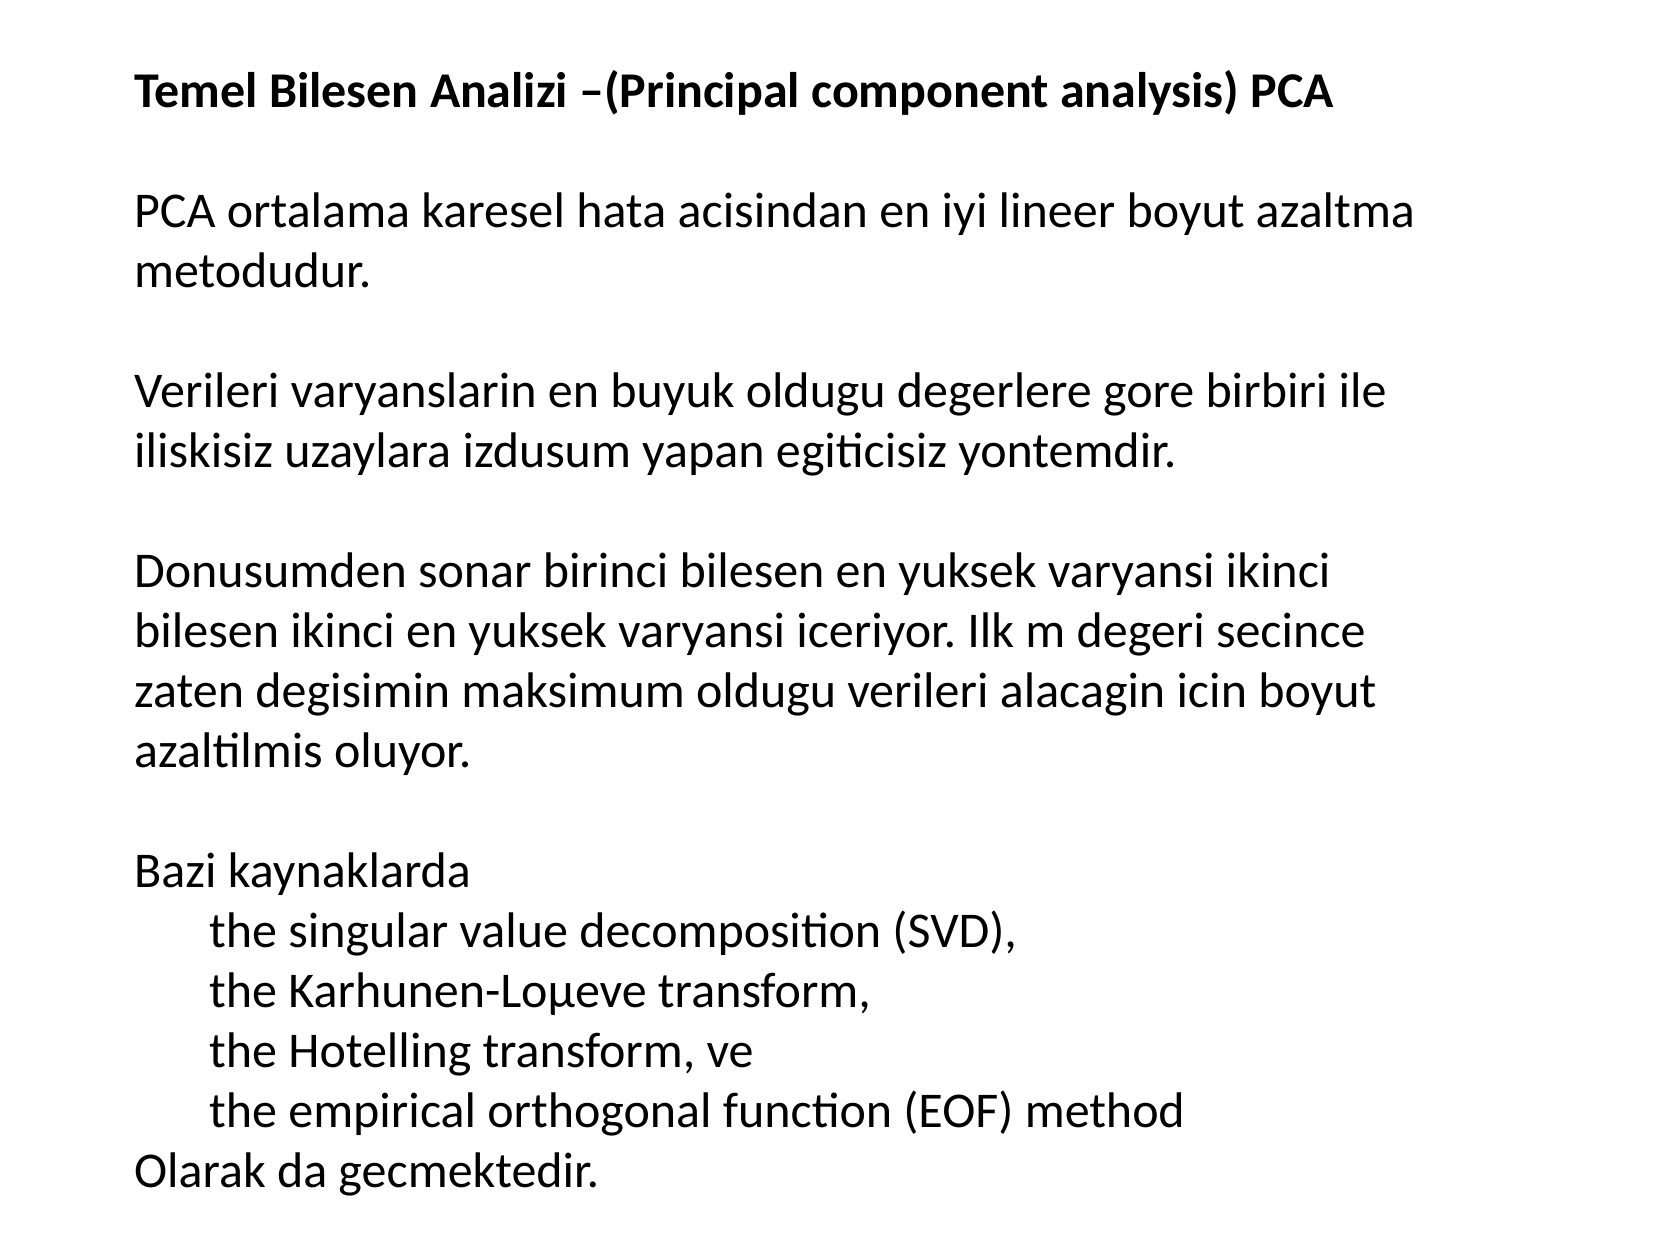

Temel Bilesen Analizi –(Principal component analysis) PCA
PCA ortalama karesel hata acisindan en iyi lineer boyut azaltma metodudur.
Verileri varyanslarin en buyuk oldugu degerlere gore birbiri ile iliskisiz uzaylara izdusum yapan egiticisiz yontemdir.
Donusumden sonar birinci bilesen en yuksek varyansi ikinci bilesen ikinci en yuksek varyansi iceriyor. Ilk m degeri secince zaten degisimin maksimum oldugu verileri alacagin icin boyut azaltilmis oluyor.
Bazi kaynaklarda
	the singular value decomposition (SVD),
	the Karhunen-Loµeve transform,
	the Hotelling transform, ve
	the empirical orthogonal function (EOF) method
Olarak da gecmektedir.